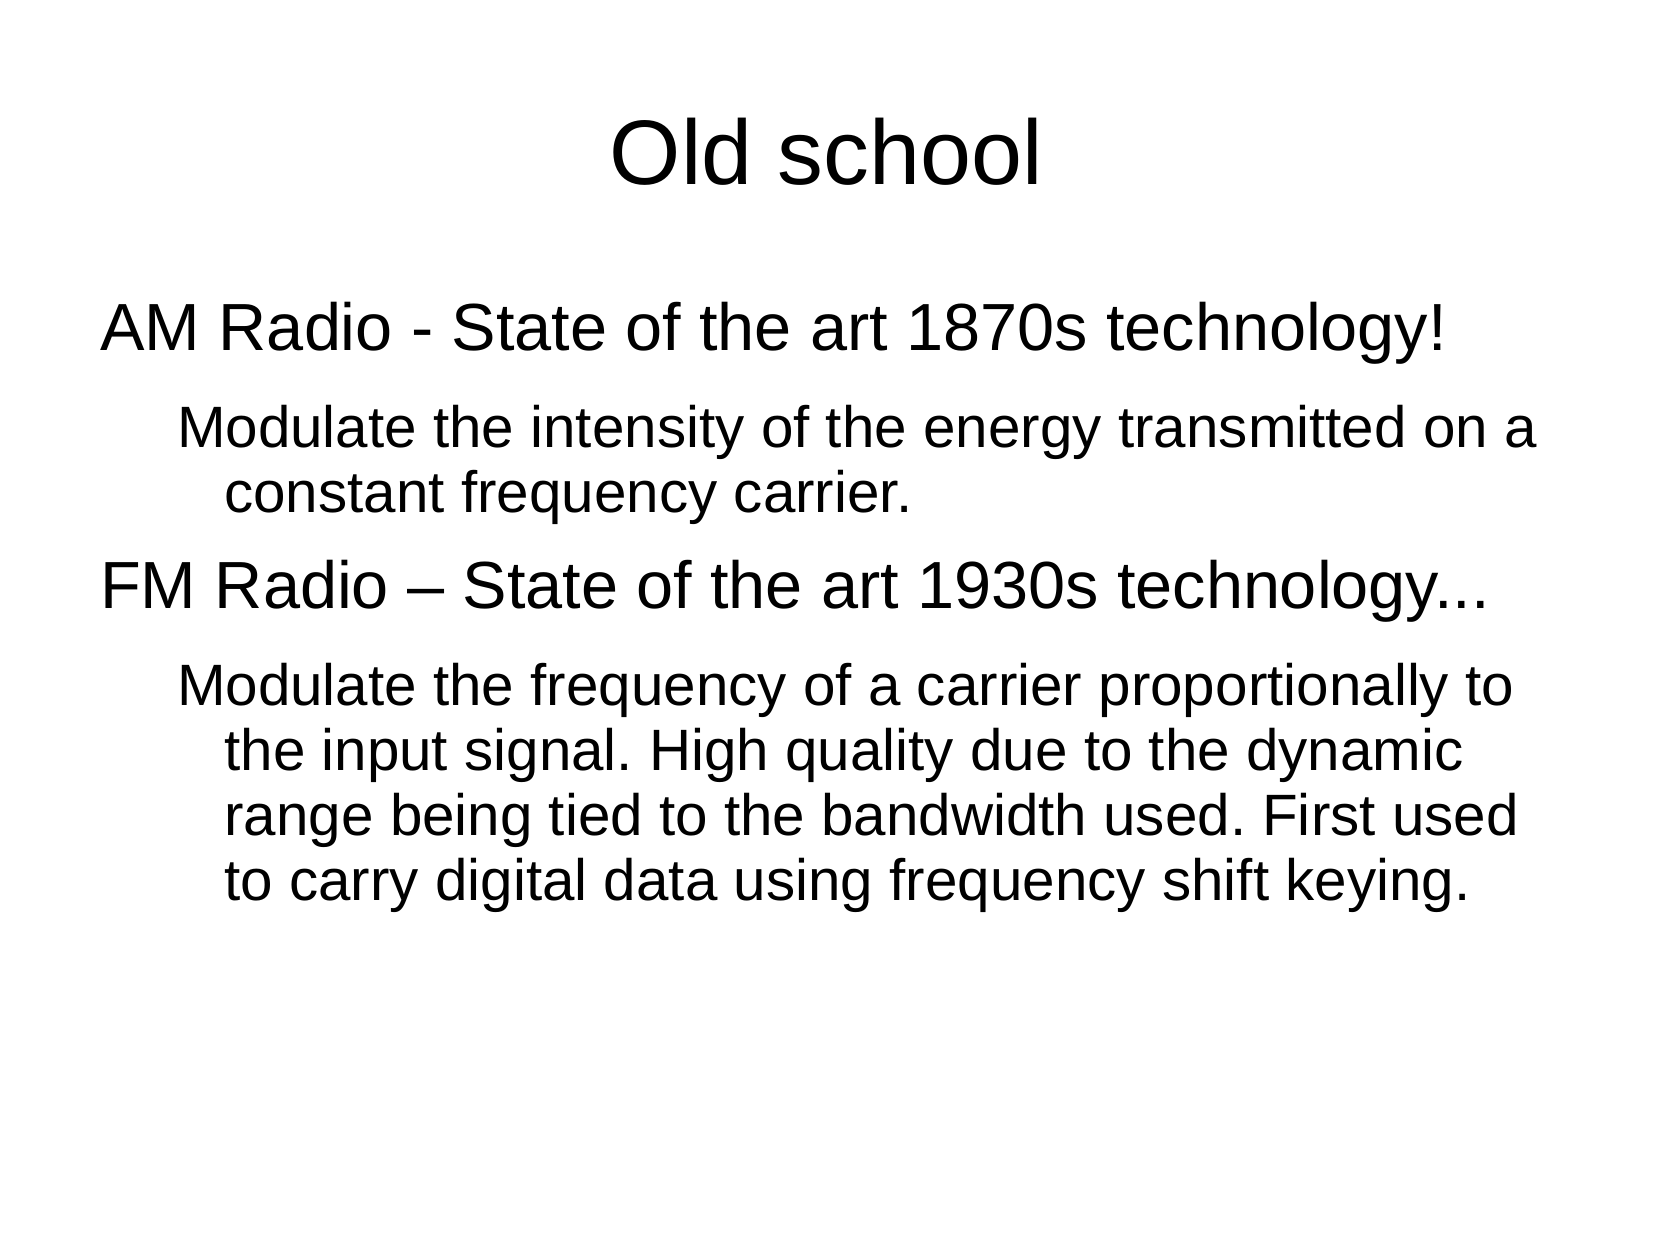

# Old school
AM Radio - State of the art 1870s technology!
Modulate the intensity of the energy transmitted on a constant frequency carrier.
FM Radio – State of the art 1930s technology...
Modulate the frequency of a carrier proportionally to the input signal. High quality due to the dynamic range being tied to the bandwidth used. First used to carry digital data using frequency shift keying.